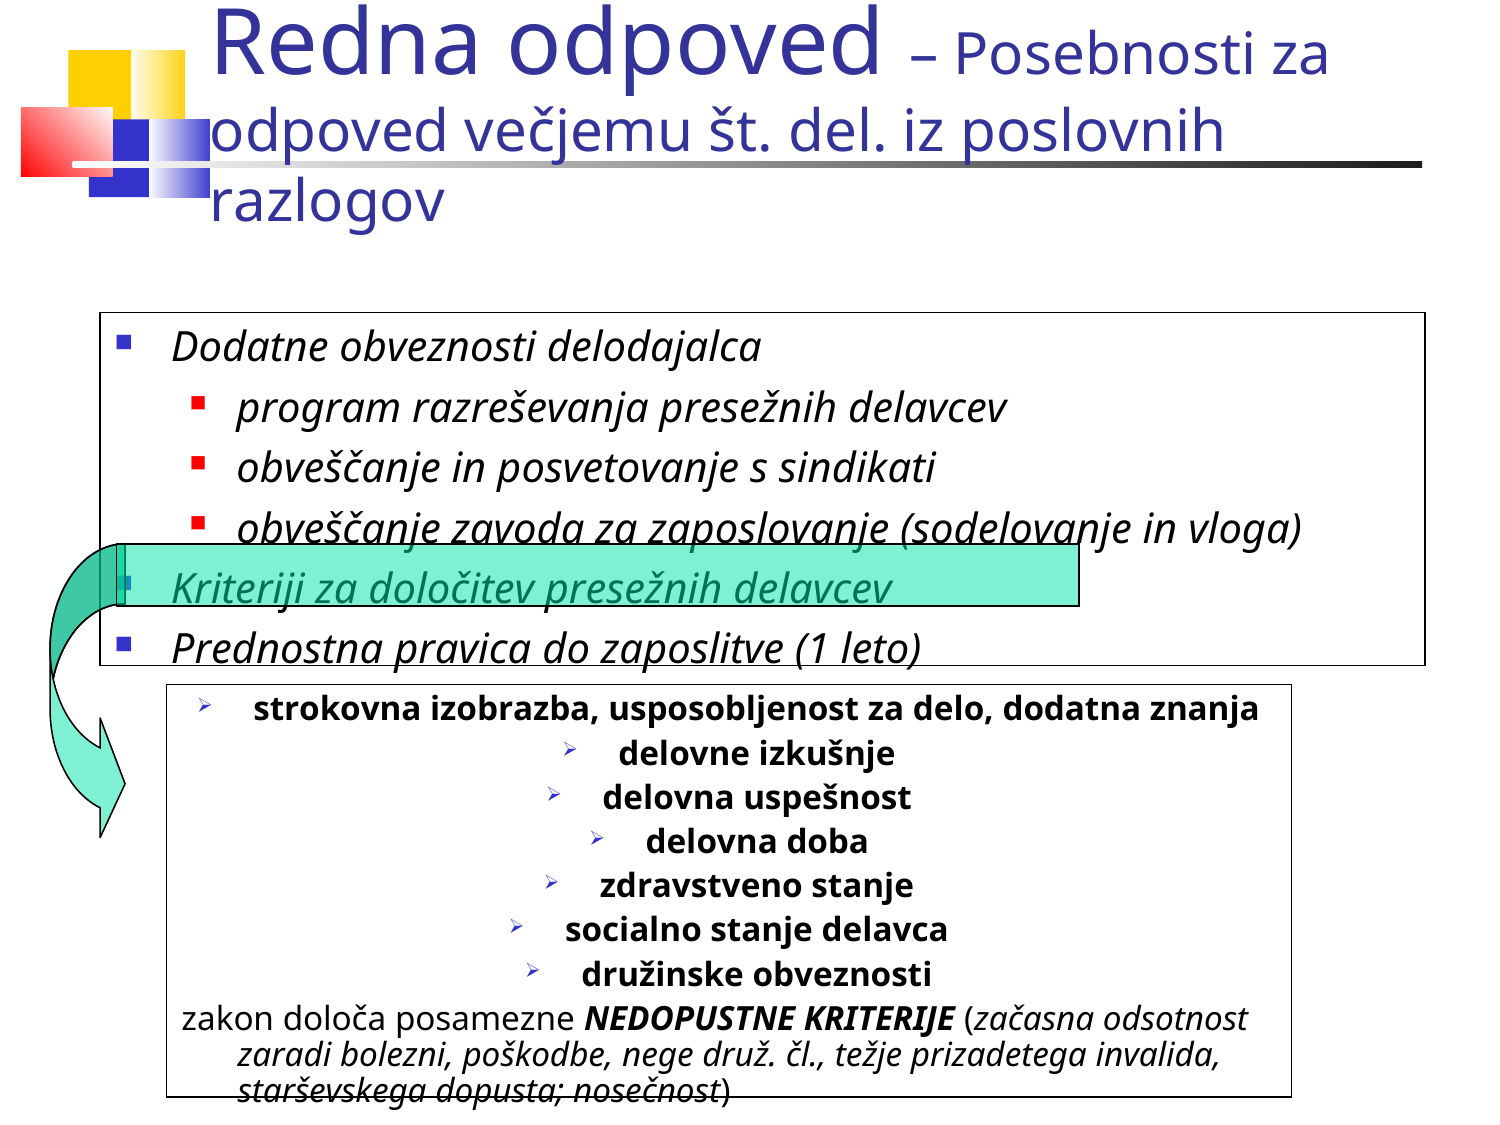

# Redna odpoved – Posebnosti za odpoved večjemu št. del. iz poslovnih razlogov
Dodatne obveznosti delodajalca
program razreševanja presežnih delavcev
obveščanje in posvetovanje s sindikati
obveščanje zavoda za zaposlovanje (sodelovanje in vloga)
Kriteriji za določitev presežnih delavcev
Prednostna pravica do zaposlitve (1 leto)
strokovna izobrazba, usposobljenost za delo, dodatna znanja
delovne izkušnje
delovna uspešnost
delovna doba
zdravstveno stanje
socialno stanje delavca
družinske obveznosti
zakon določa posamezne NEDOPUSTNE KRITERIJE (začasna odsotnost zaradi bolezni, poškodbe, nege druž. čl., težje prizadetega invalida, starševskega dopusta; nosečnost)